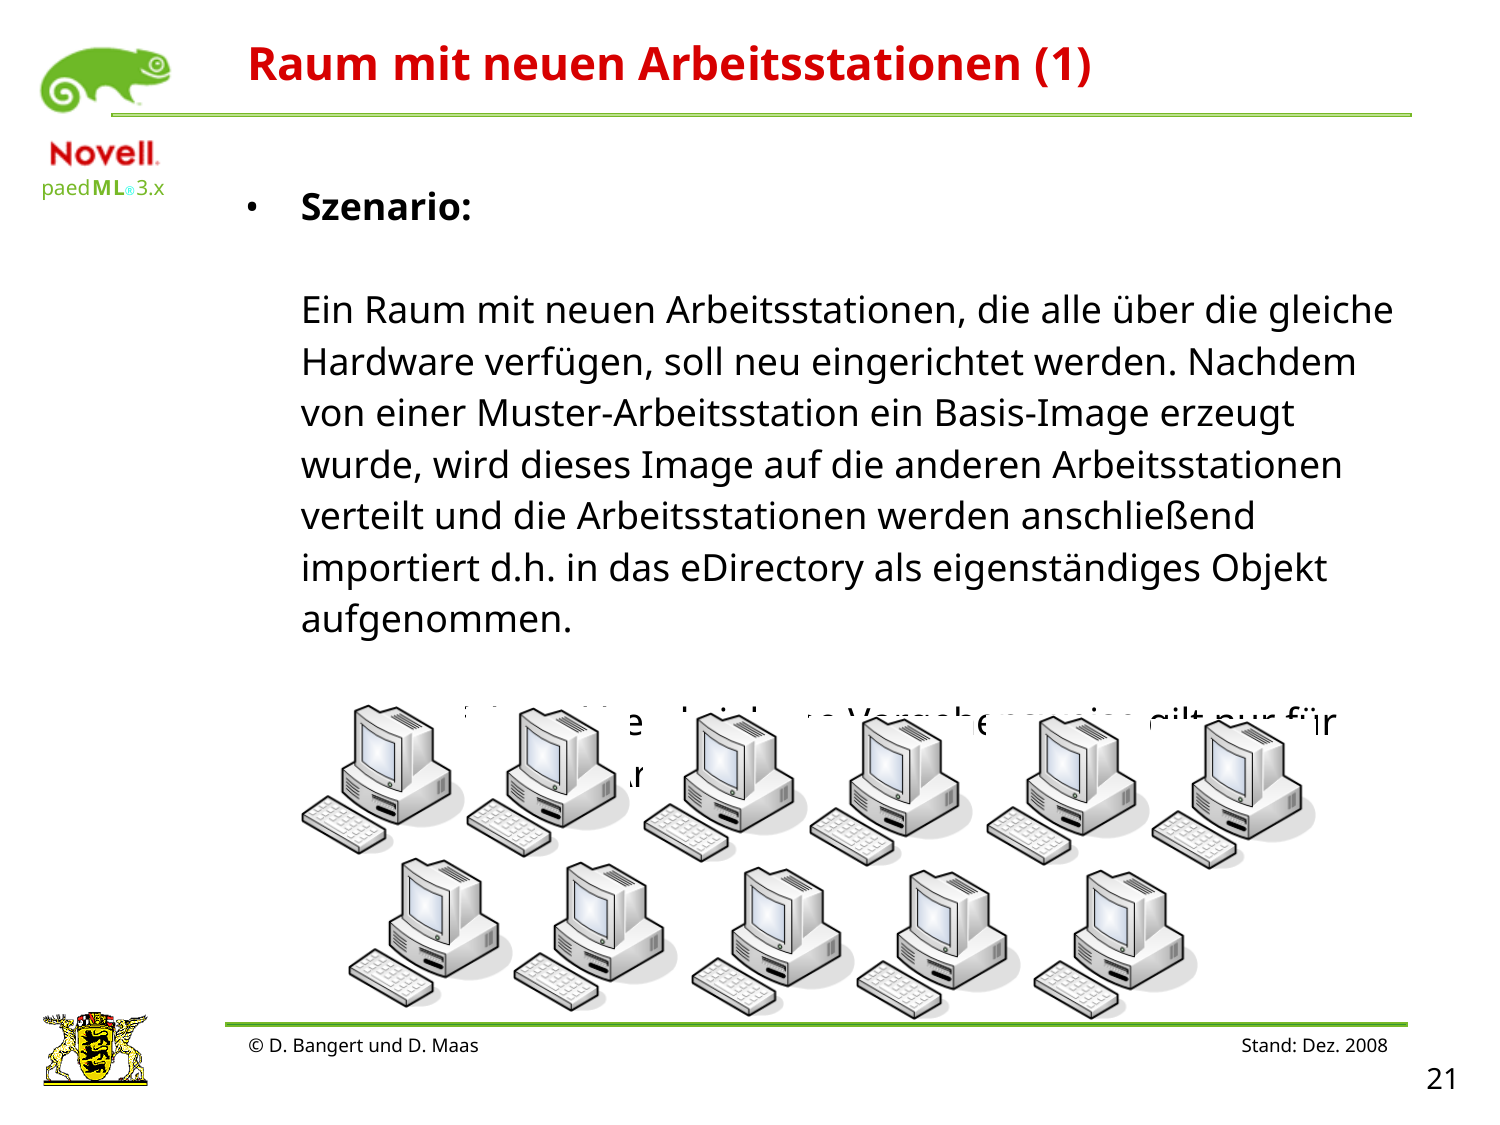

# Raum mit neuen Arbeitsstationen (1)‏
Szenario:
Ein Raum mit neuen Arbeitsstationen, die alle über die gleiche Hardware verfügen, soll neu eingerichtet werden. Nachdem von einer Muster-Arbeitsstation ein Basis-Image erzeugt wurde, wird dieses Image auf die anderen Arbeitsstationen verteilt und die Arbeitsstationen werden anschließend importiert d.h. in das eDirectory als eigenständiges Objekt aufgenommen.
Die nachfolgend beschriebene Vorgehensweise gilt nur für nicht importierte Arbeitsstationen!
© D. Bangert und D. Maas
Dez. 2008
21